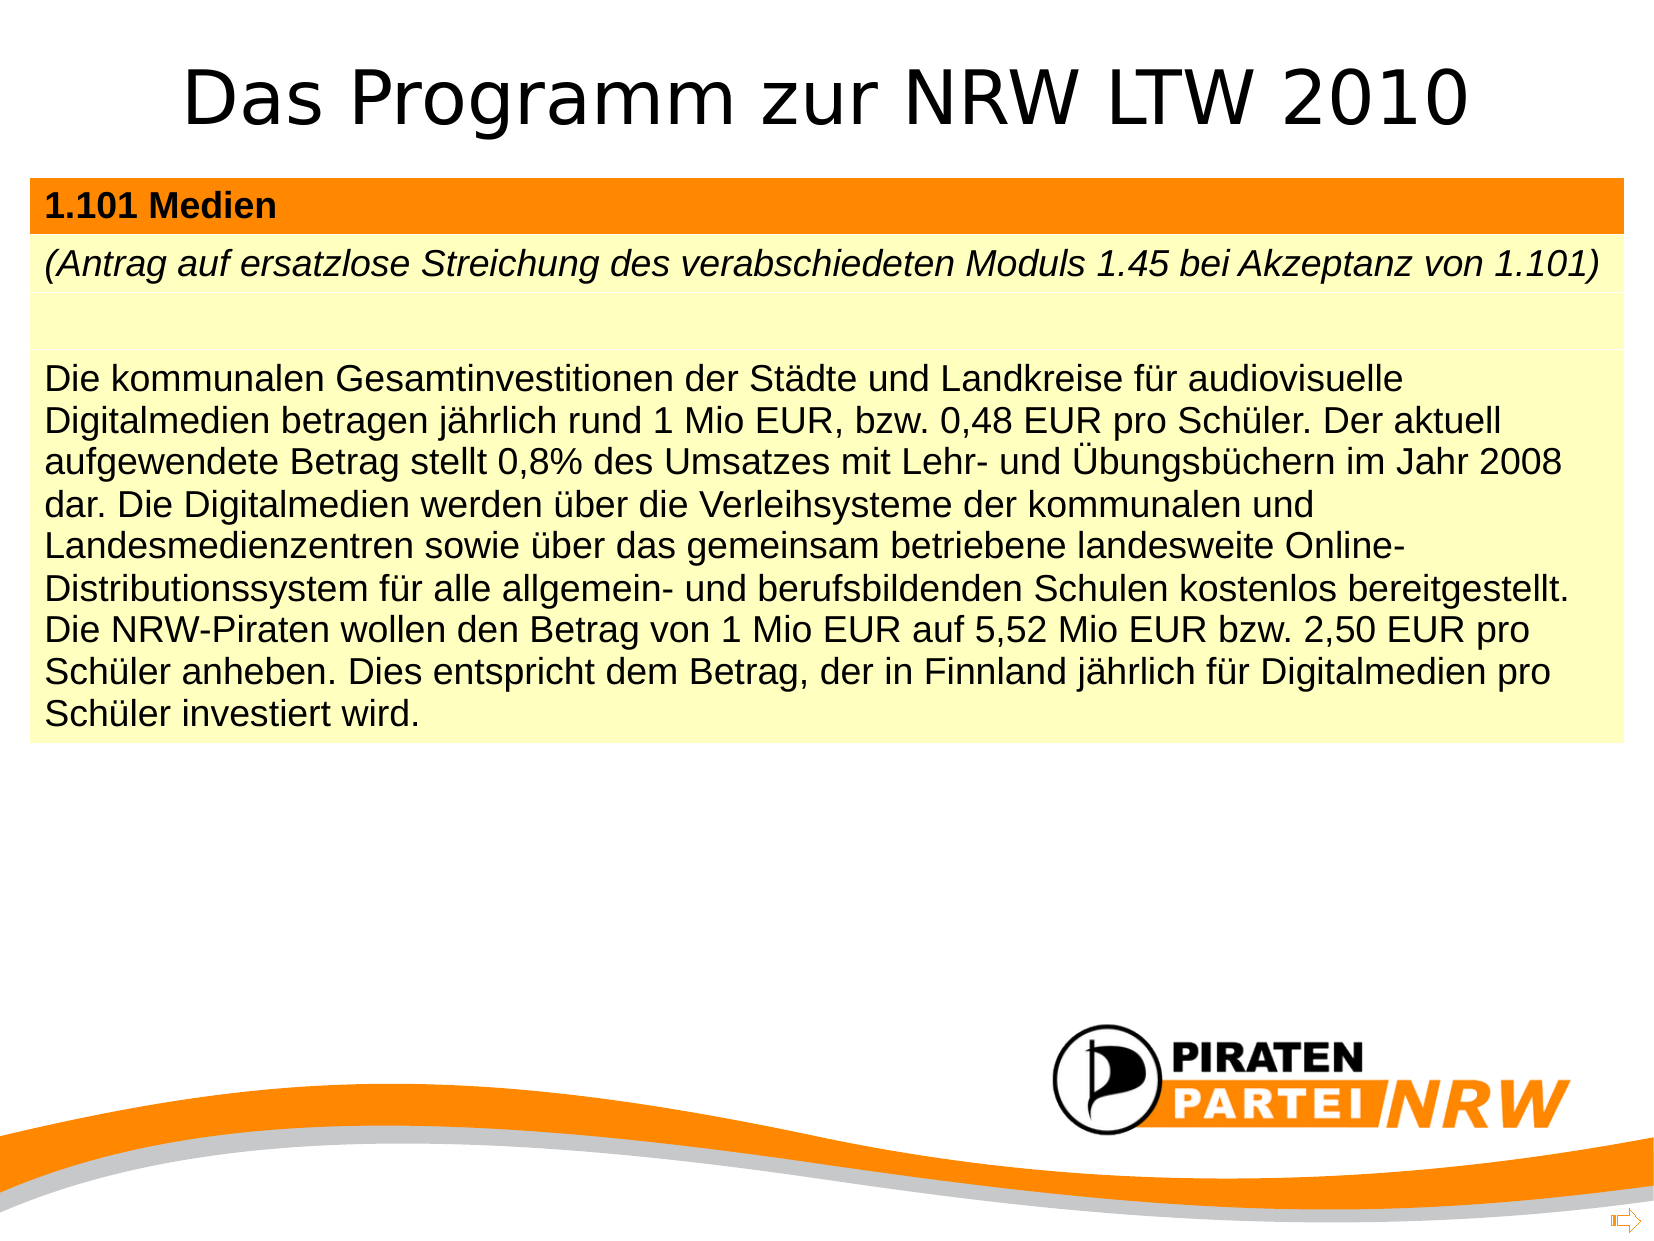

# Das Programm zur NRW LTW 2010
| 1.101 Medien |
| --- |
| (Antrag auf ersatzlose Streichung des verabschiedeten Moduls 1.45 bei Akzeptanz von 1.101) |
| |
| Die kommunalen Gesamtinvestitionen der Städte und Landkreise für audiovisuelle Digitalmedien betragen jährlich rund 1 Mio EUR, bzw. 0,48 EUR pro Schüler. Der aktuell aufgewendete Betrag stellt 0,8% des Umsatzes mit Lehr- und Übungsbüchern im Jahr 2008 dar. Die Digitalmedien werden über die Verleihsysteme der kommunalen und Landesmedienzentren sowie über das gemeinsam betriebene landesweite Online-Distributionssystem für alle allgemein- und berufsbildenden Schulen kostenlos bereitgestellt. Die NRW-Piraten wollen den Betrag von 1 Mio EUR auf 5,52 Mio EUR bzw. 2,50 EUR pro Schüler anheben. Dies entspricht dem Betrag, der in Finnland jährlich für Digitalmedien pro Schüler investiert wird. |